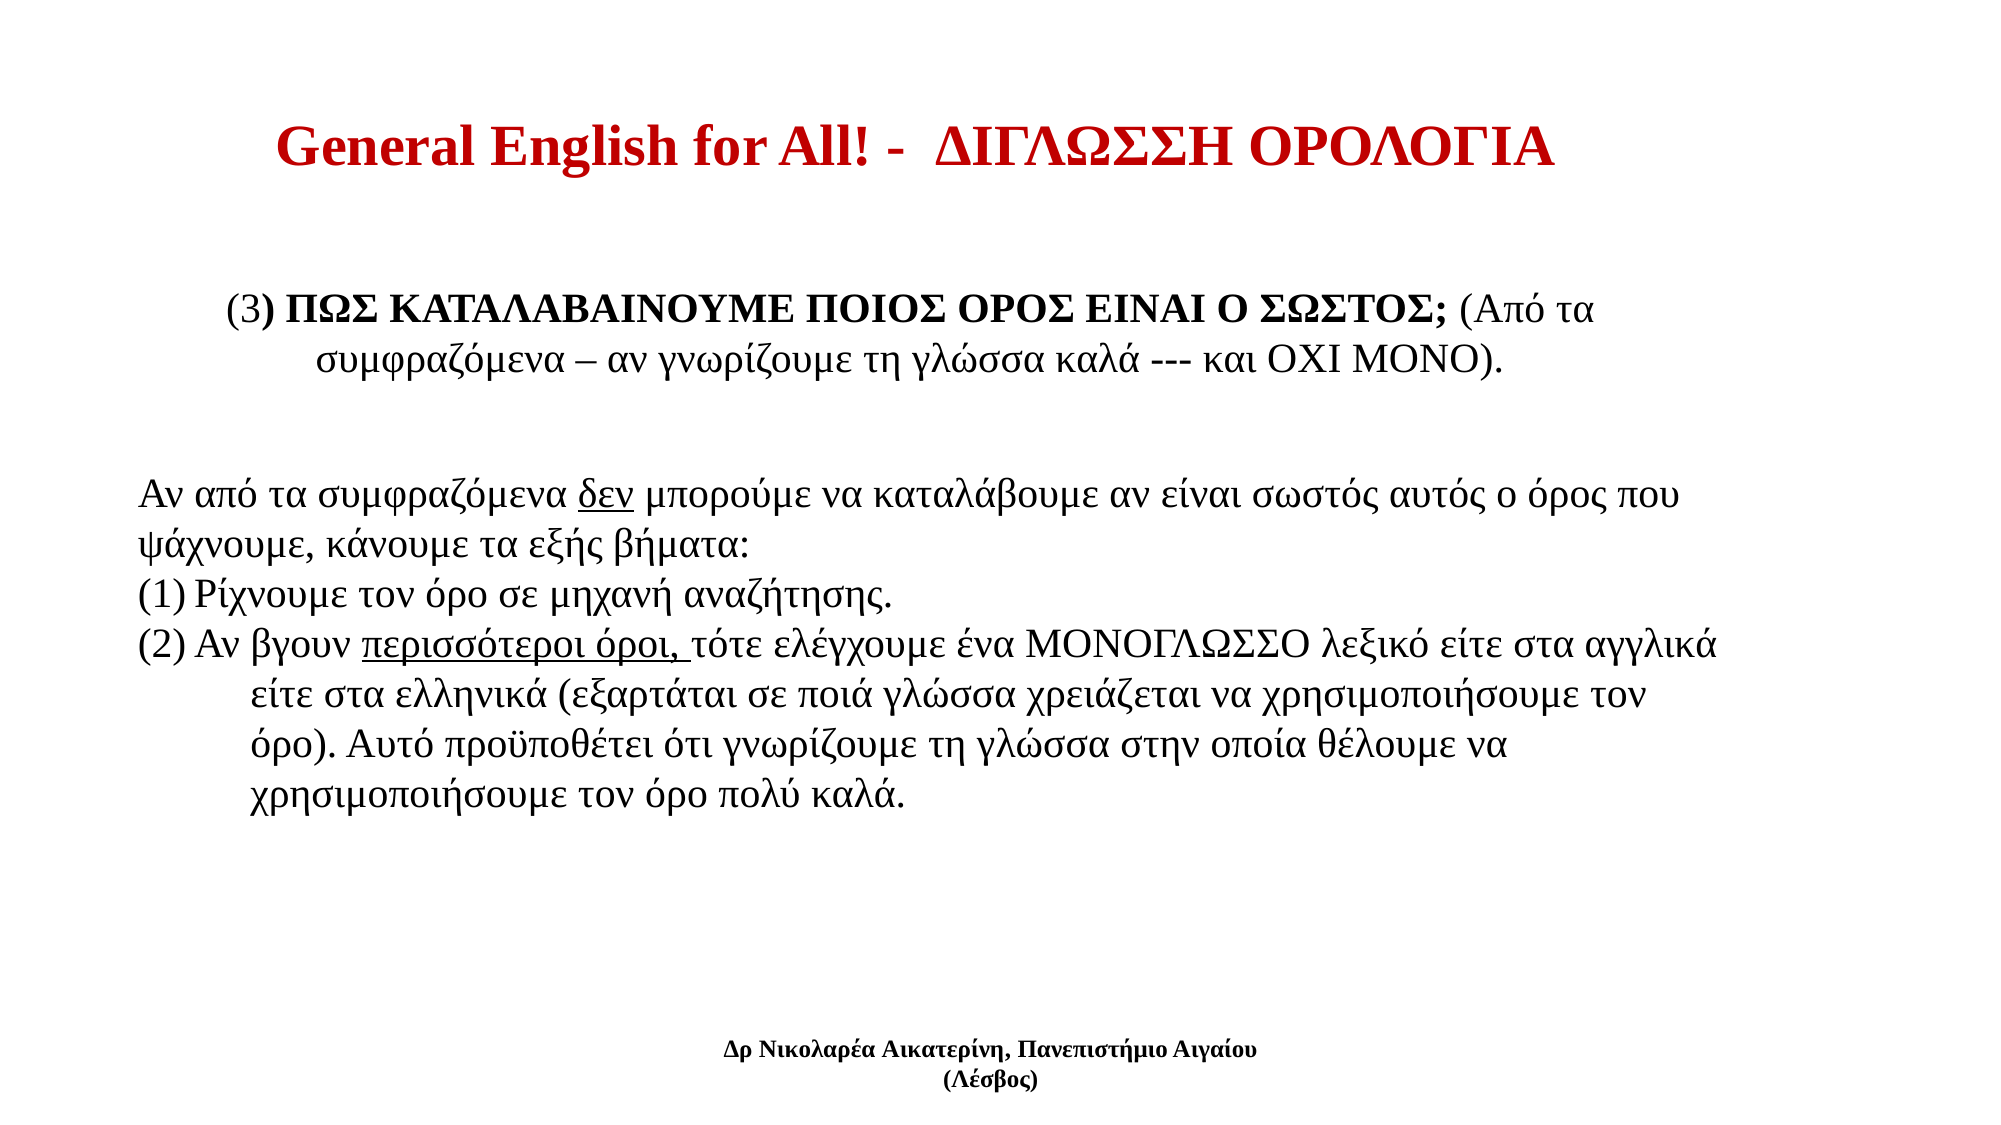

General English for All! - ΔΙΓΛΩΣΣΗ ΟΡΟΛΟΓΙΑ
(3) ΠΩΣ ΚΑΤΑΛΑΒΑΙΝΟΥΜΕ ΠΟΙΟΣ ΟΡΟΣ ΕΙΝΑΙ Ο ΣΩΣΤΟΣ; (Από τα συμφραζόμενα – αν γνωρίζουμε τη γλώσσα καλά --- και ΟΧΙ ΜΟΝΟ).
Αν από τα συμφραζόμενα δεν μπορούμε να καταλάβουμε αν είναι σωστός αυτός ο όρος που ψάχνουμε, κάνουμε τα εξής βήματα:
Ρίχνουμε τον όρο σε μηχανή αναζήτησης.
Αν βγουν περισσότεροι όροι, τότε ελέγχουμε ένα ΜΟΝΟΓΛΩΣΣΟ λεξικό είτε στα αγγλικά είτε στα ελληνικά (εξαρτάται σε ποιά γλώσσα χρειάζεται να χρησιμοποιήσουμε τον όρο). Αυτό προϋποθέτει ότι γνωρίζουμε τη γλώσσα στην οποία θέλουμε να χρησιμοποιήσουμε τον όρο πολύ καλά.
Δρ Νικολαρέα Αικατερίνη, Πανεπιστήμιο Αιγαίου
(Λέσβος)